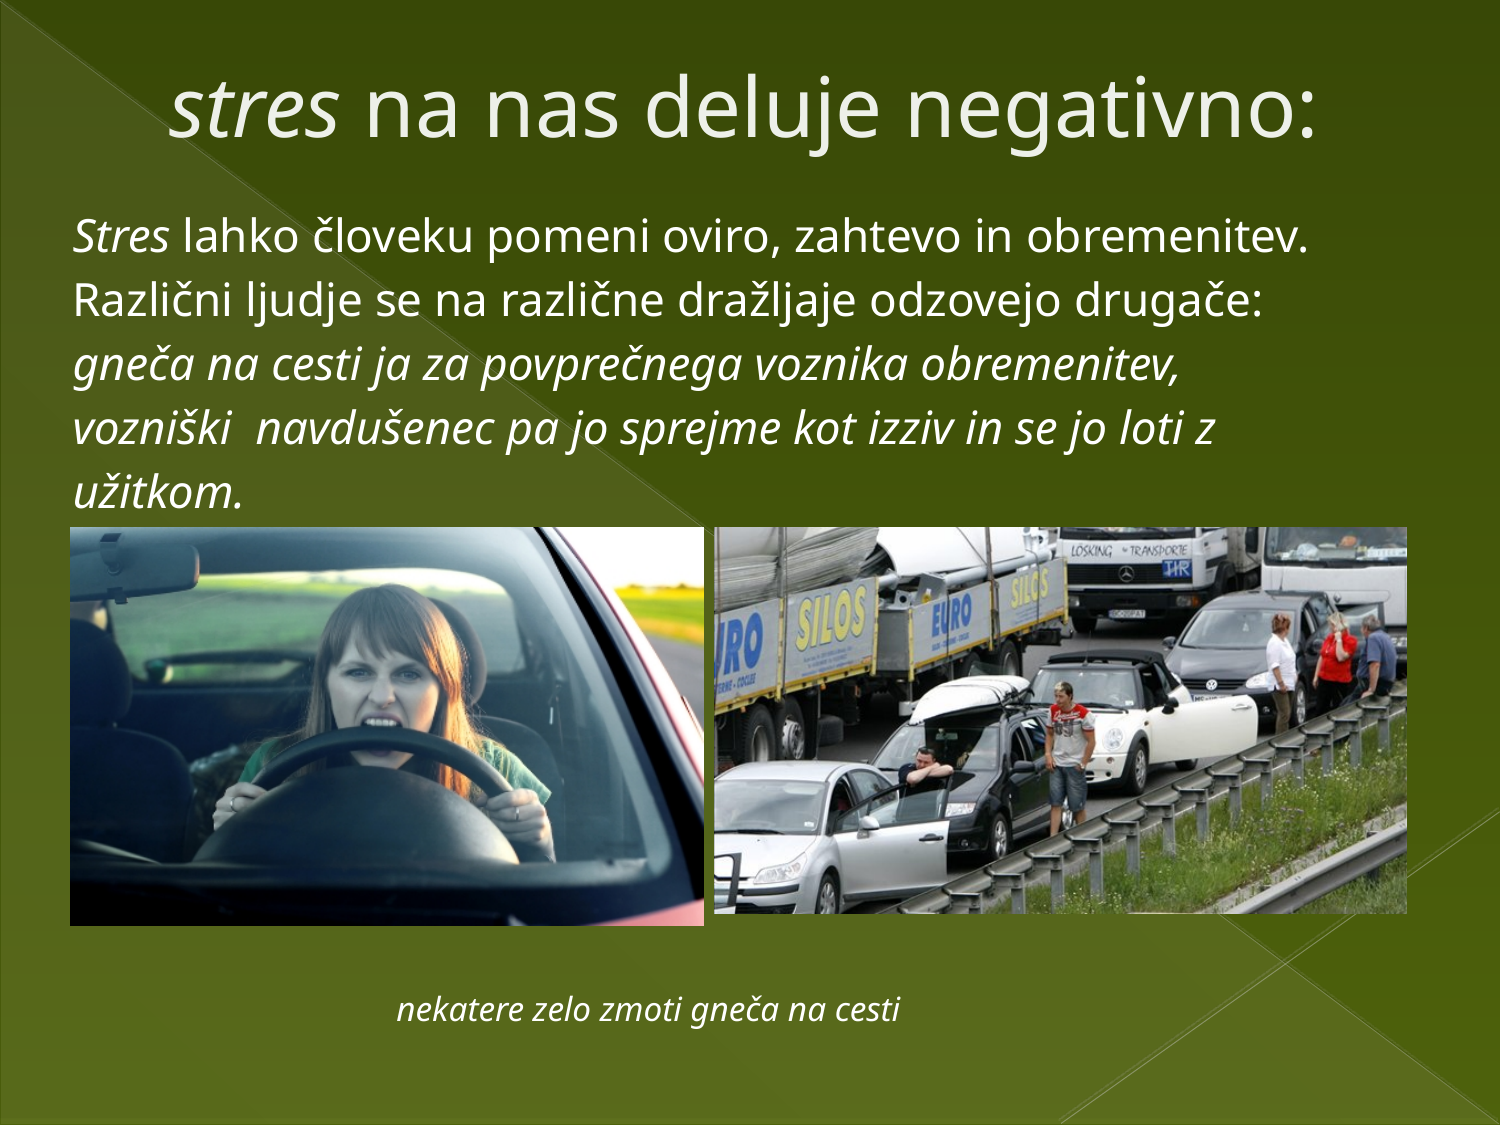

# stres na nas deluje negativno:
Stres lahko človeku pomeni oviro, zahtevo in obremenitev.
Različni ljudje se na različne dražljaje odzovejo drugače:
gneča na cesti ja za povprečnega voznika obremenitev,
vozniški navdušenec pa jo sprejme kot izziv in se jo loti z
užitkom.
 nekatere zelo zmoti gneča na cesti